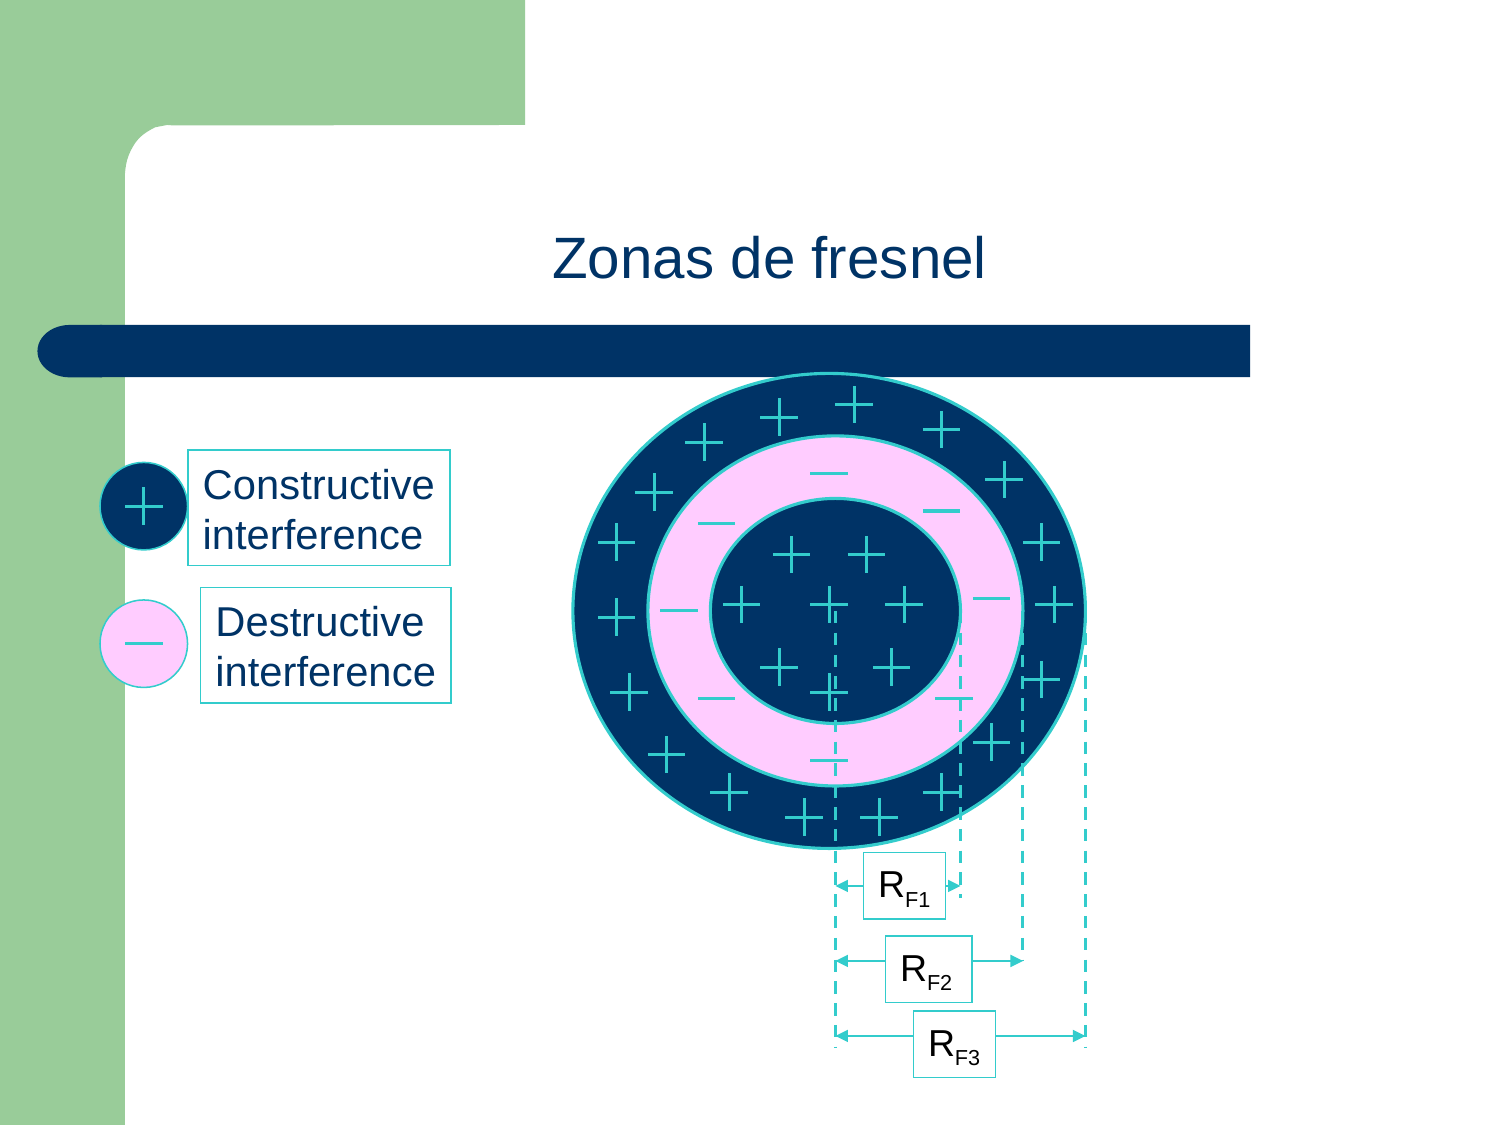

Zonas de fresnel
Front view
RF1
RF2
RF3
Constructive
interference
Destructive
interference